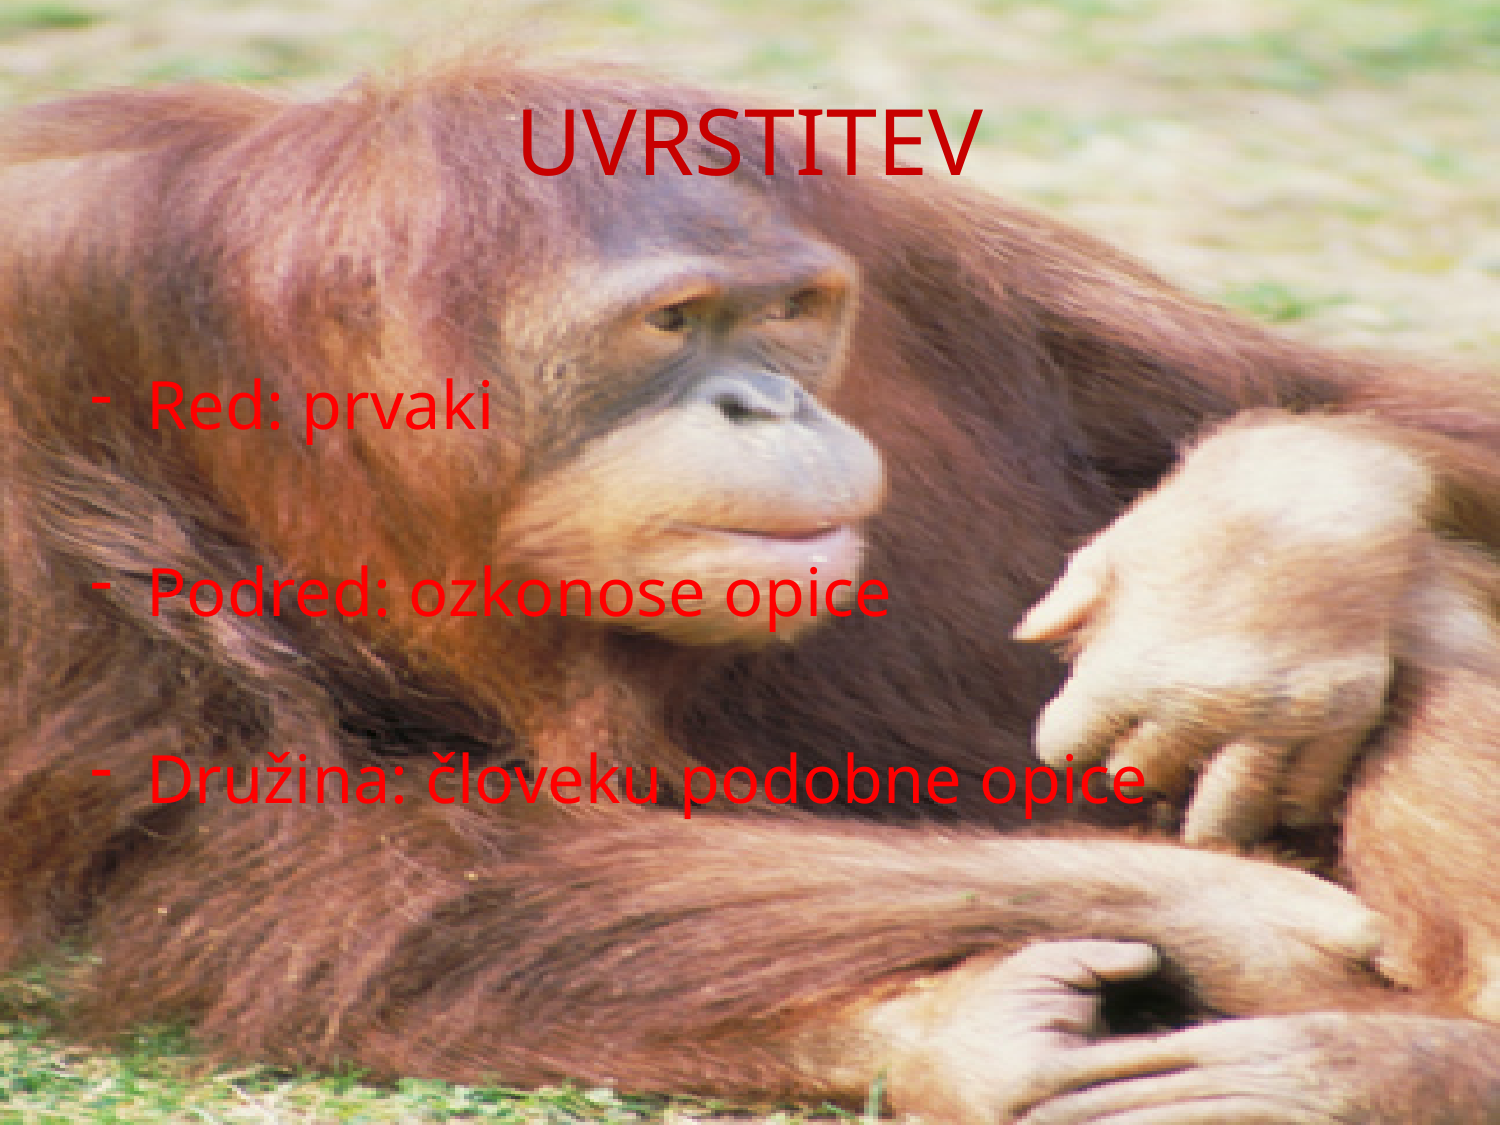

# UVRSTITEV
Red: prvaki
Podred: ozkonose opice
Družina: človeku podobne opice